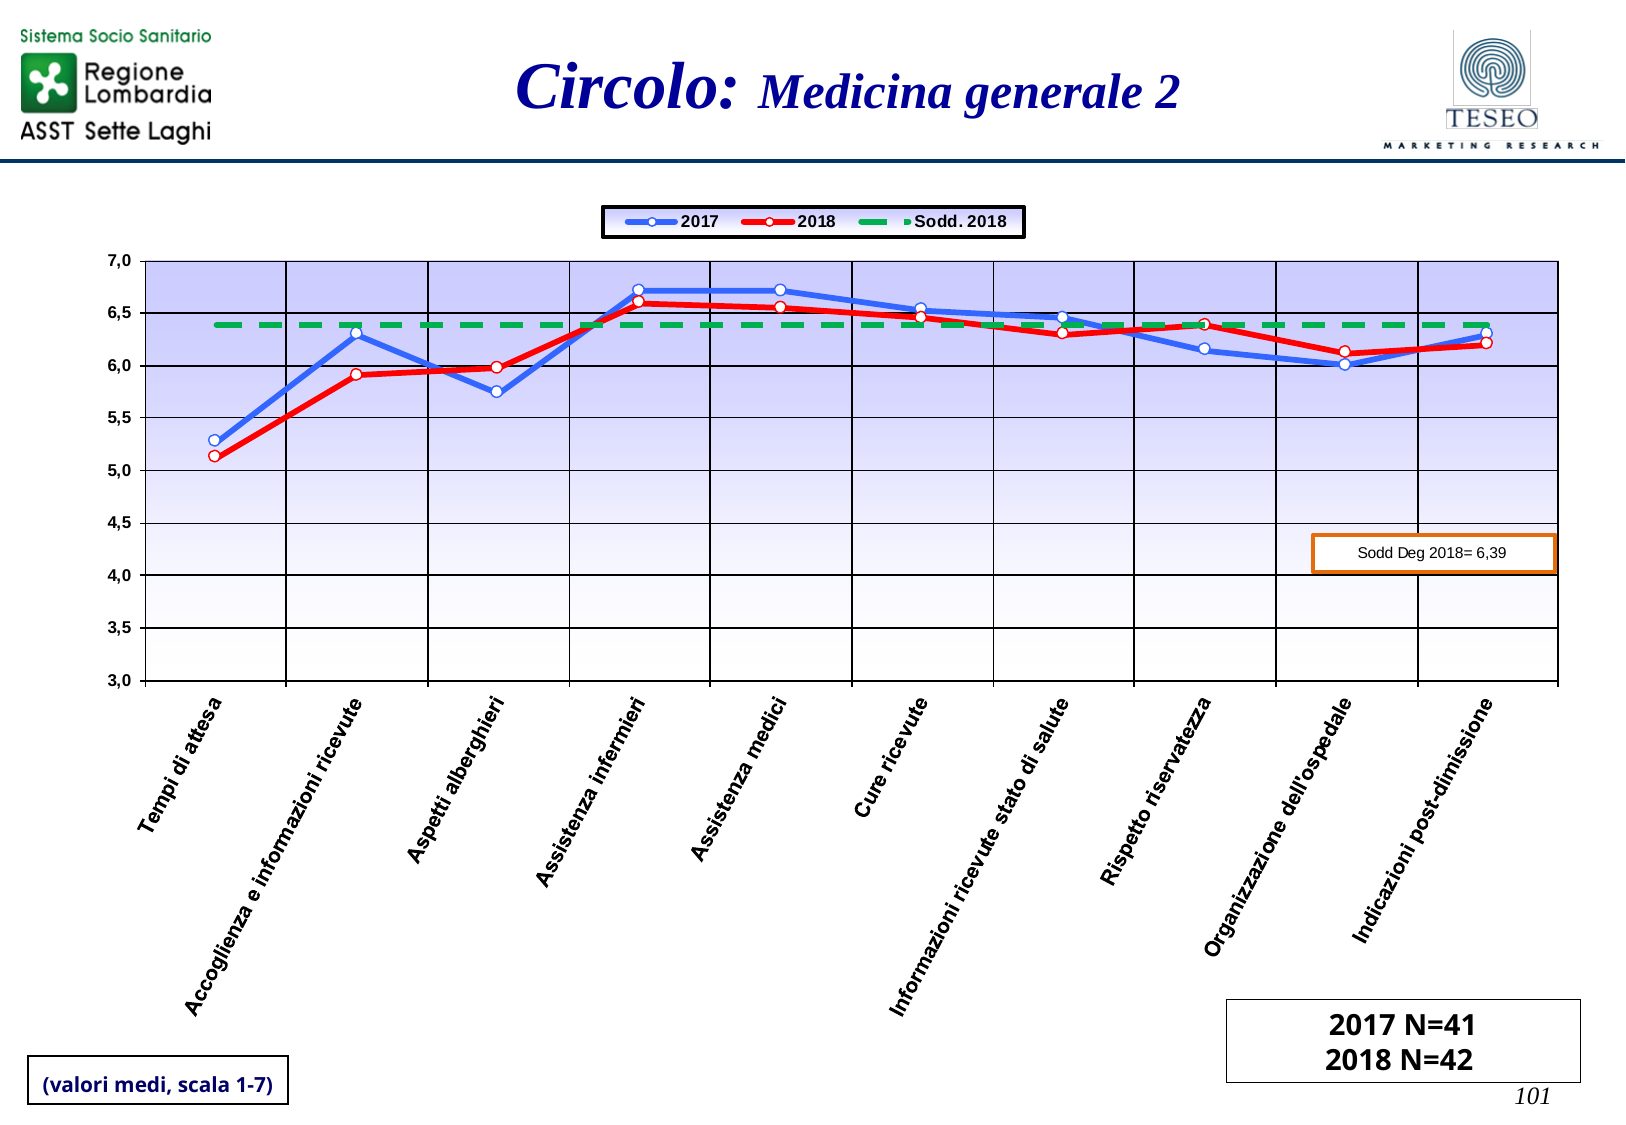

Circolo: Medicina generale 2
2017 N=41
2018 N=42
(valori medi, scala 1-7)